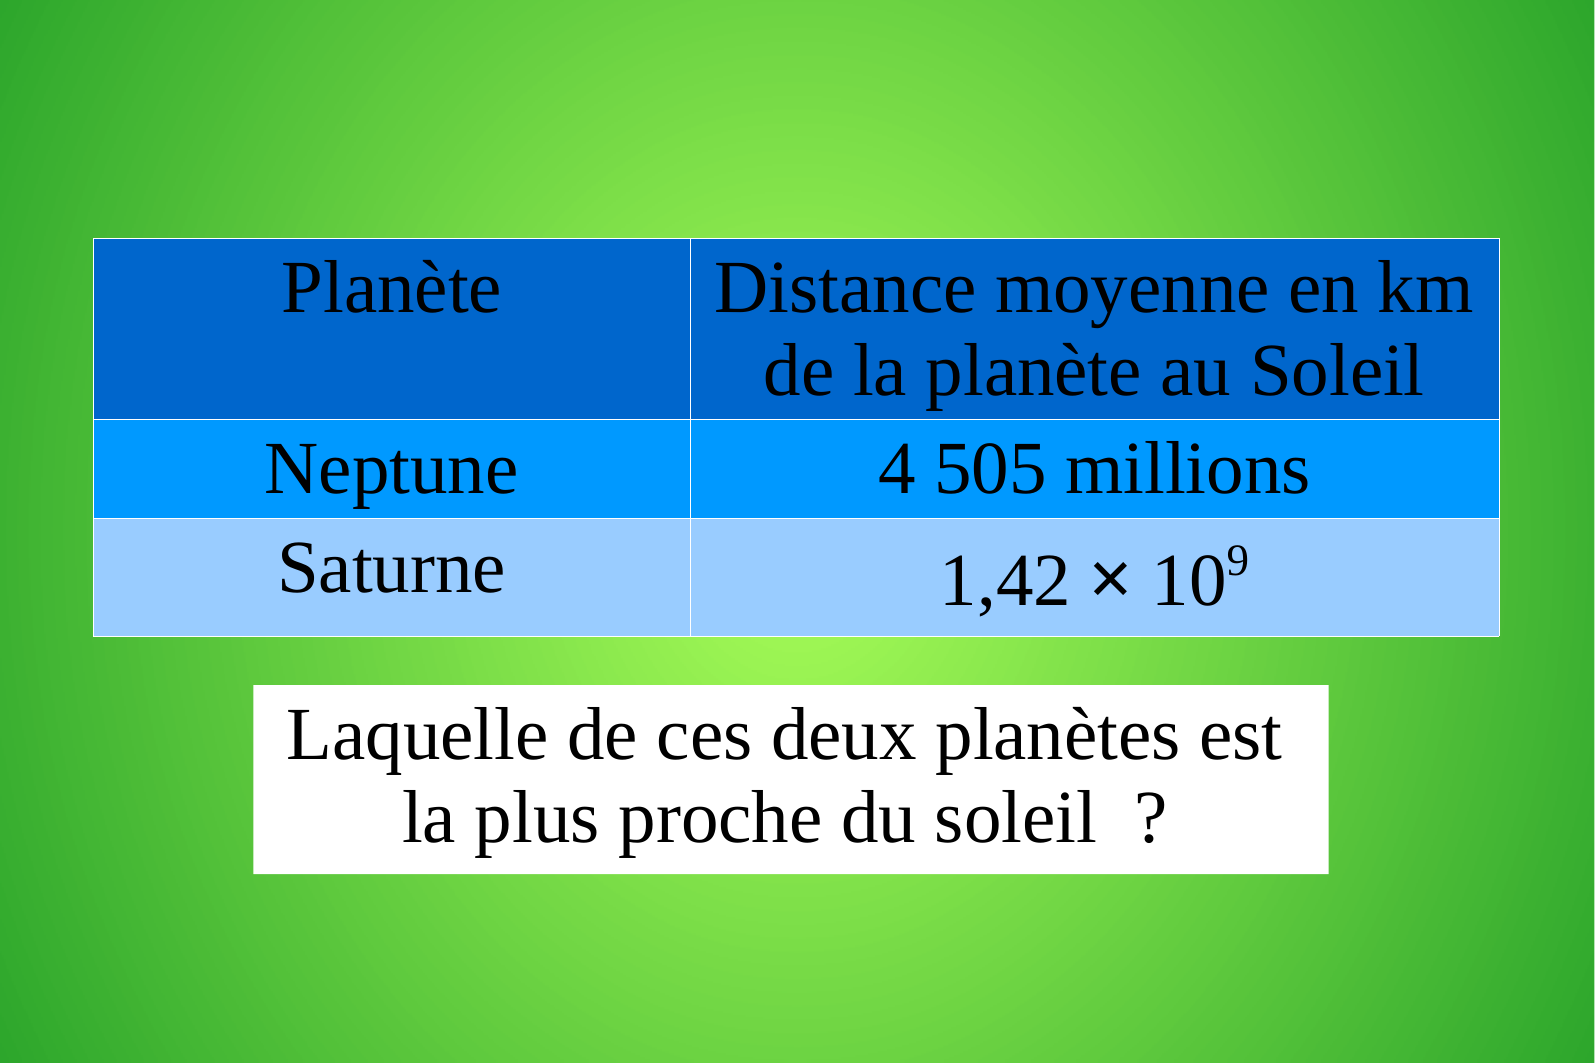

| Planète | Distance moyenne en km de la planète au Soleil |
| --- | --- |
| Neptune | 4 505 millions |
| Saturne | 1,42 × 109 |
 Laquelle de ces deux planètes est
la plus proche du soleil  ?